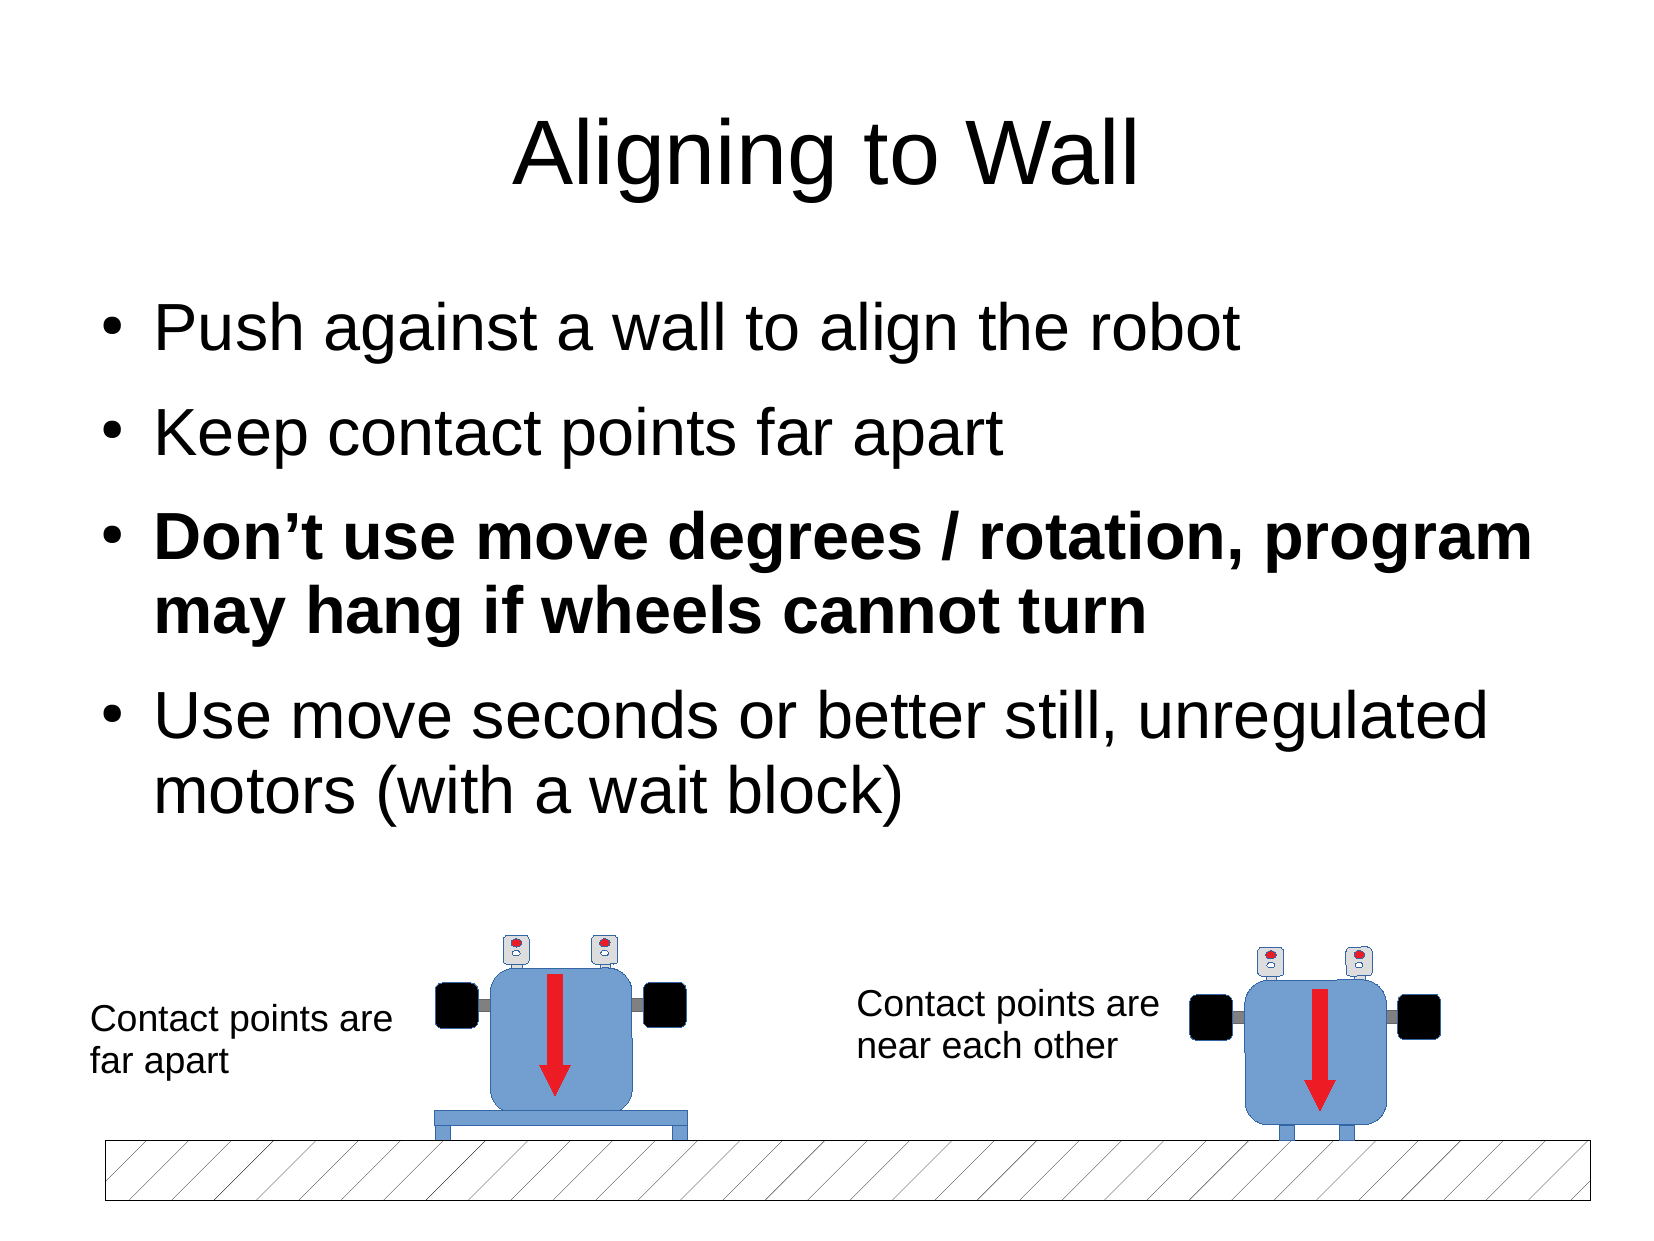

# Aligning to Wall
Push against a wall to align the robot
Keep contact points far apart
Don’t use move degrees / rotation, program may hang if wheels cannot turn
Use move seconds or better still, unregulated motors (with a wait block)
Contact points are near each other
Contact points are far apart